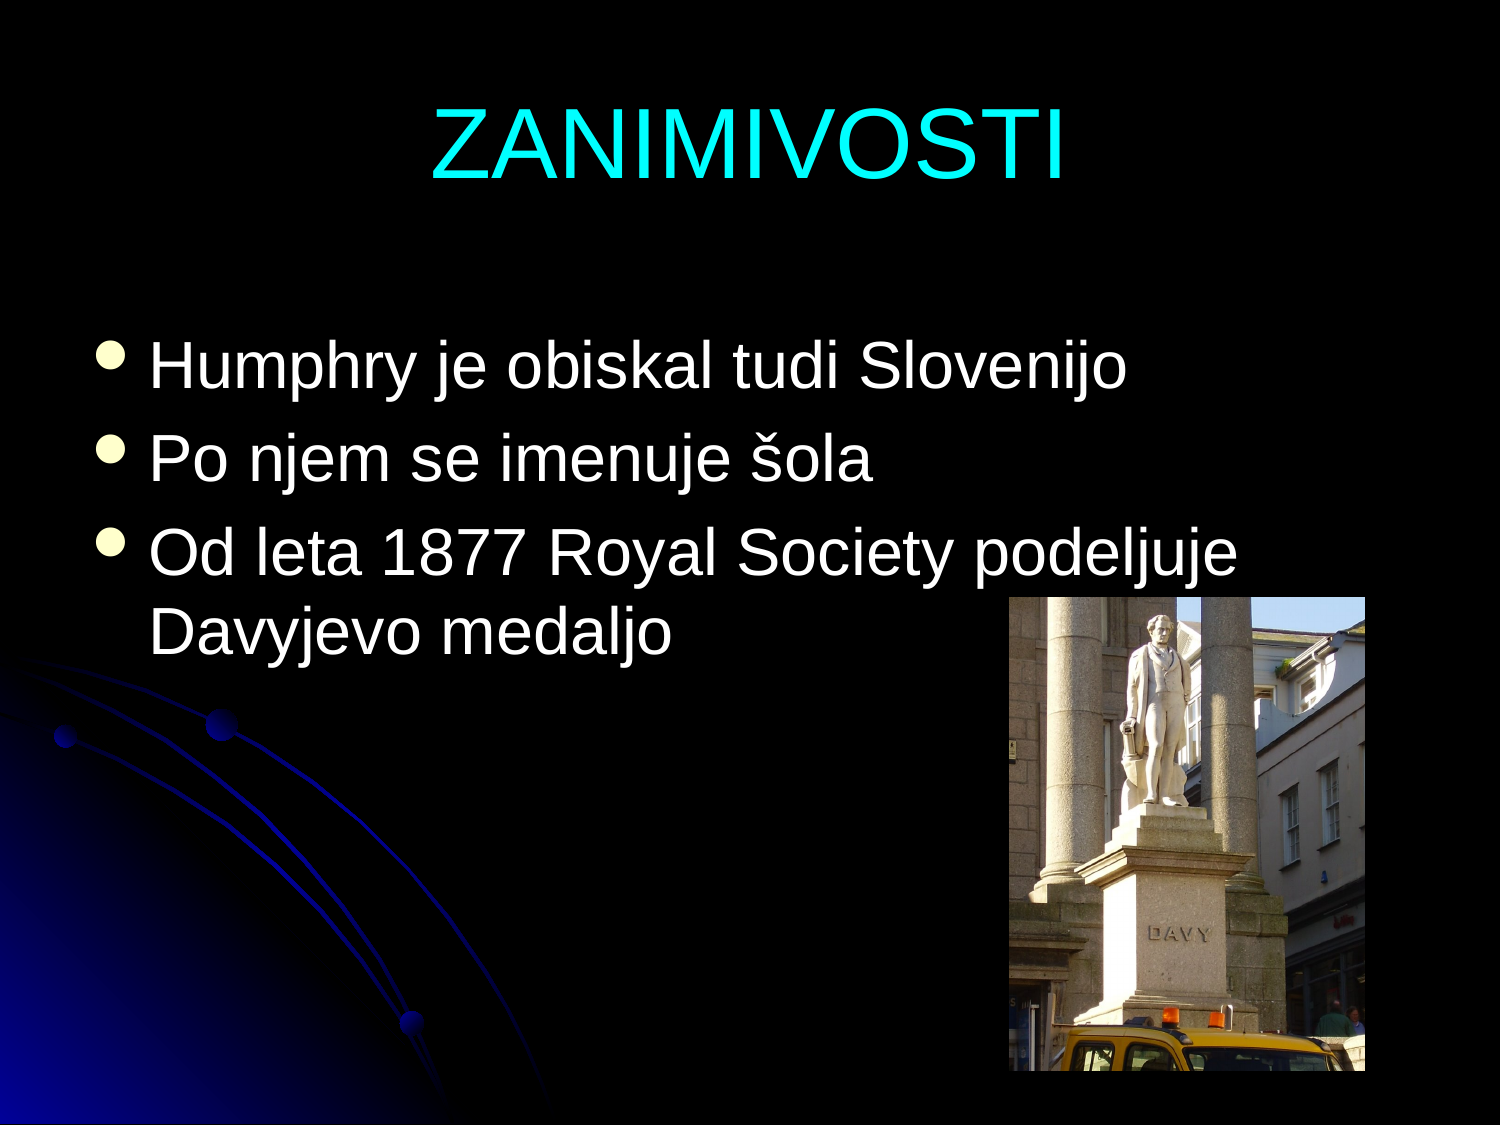

# ZANIMIVOSTI
Humphry je obiskal tudi Slovenijo
Po njem se imenuje šola
Od leta 1877 Royal Society podeljuje Davyjevo medaljo